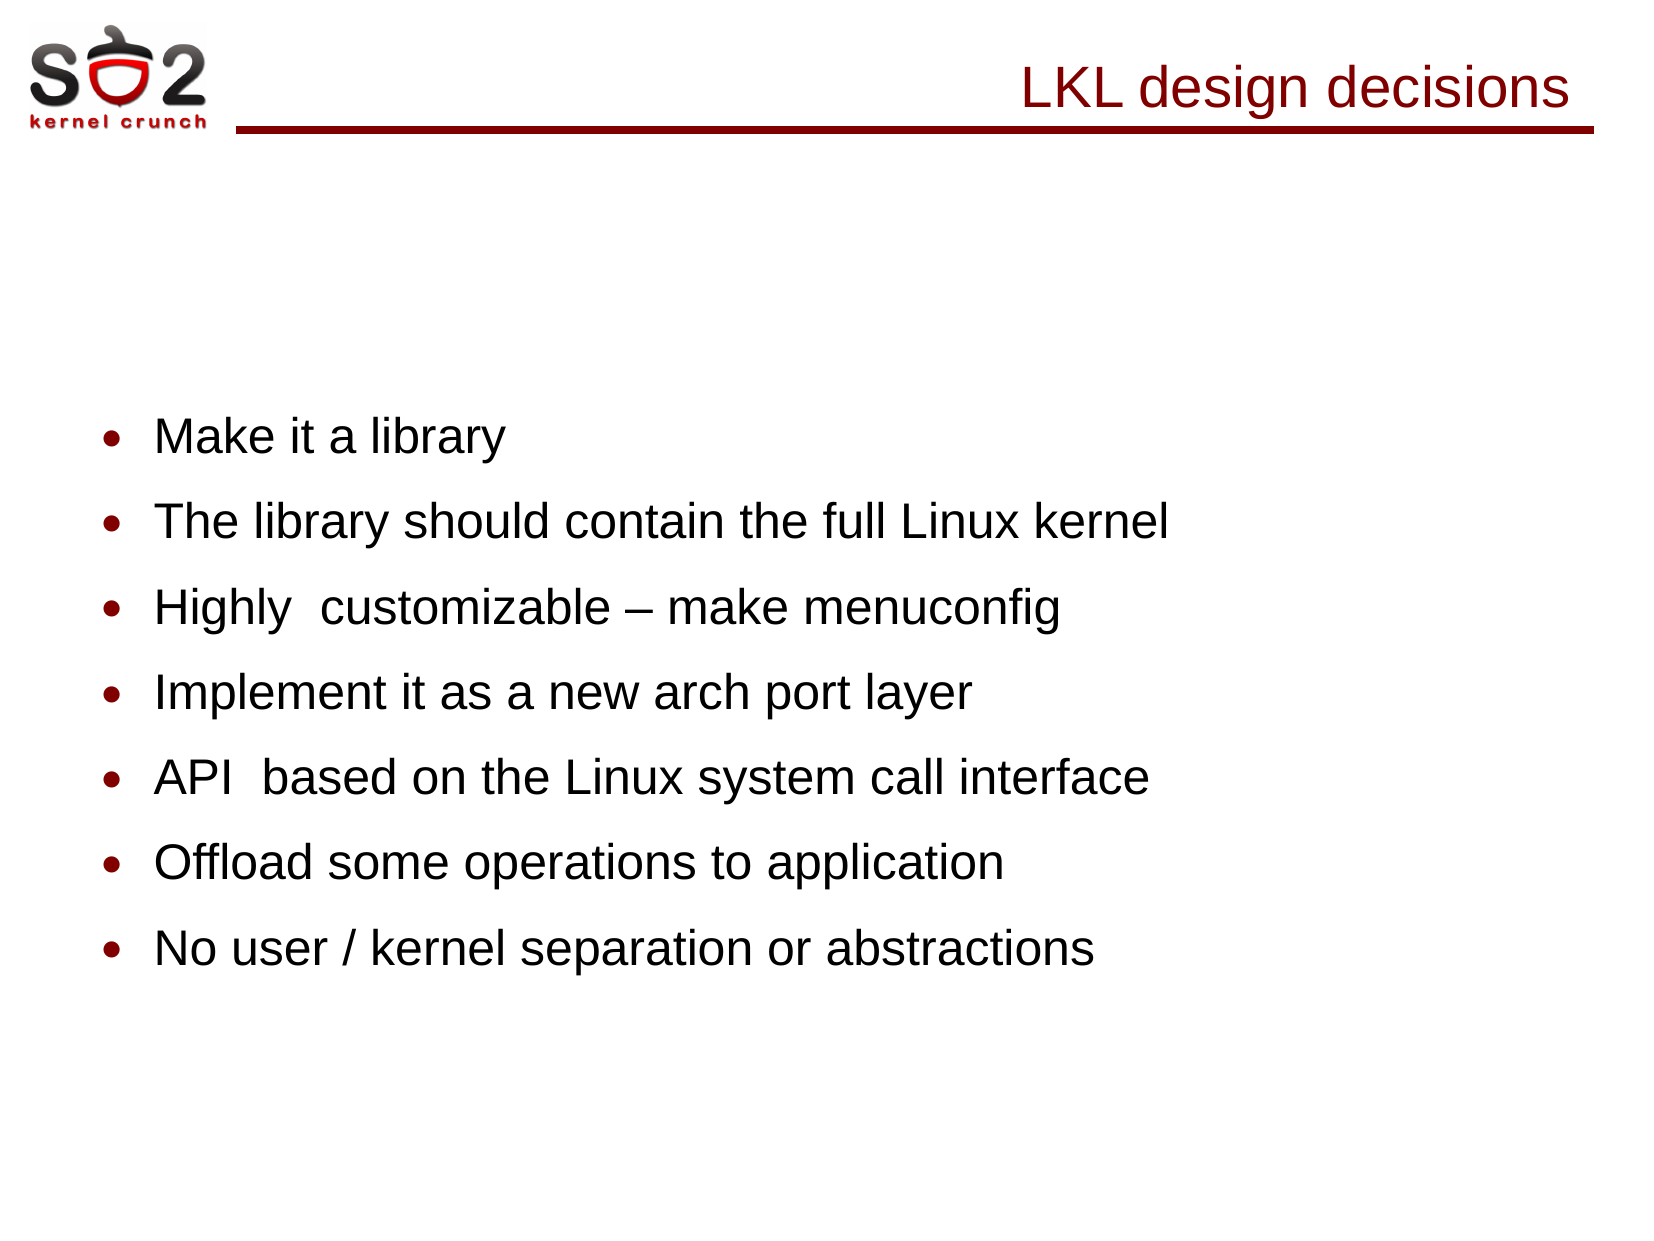

# LKL design decisions
Make it a library
The library should contain the full Linux kernel
Highly customizable – make menuconfig
Implement it as a new arch port layer
API based on the Linux system call interface
Offload some operations to application
No user / kernel separation or abstractions